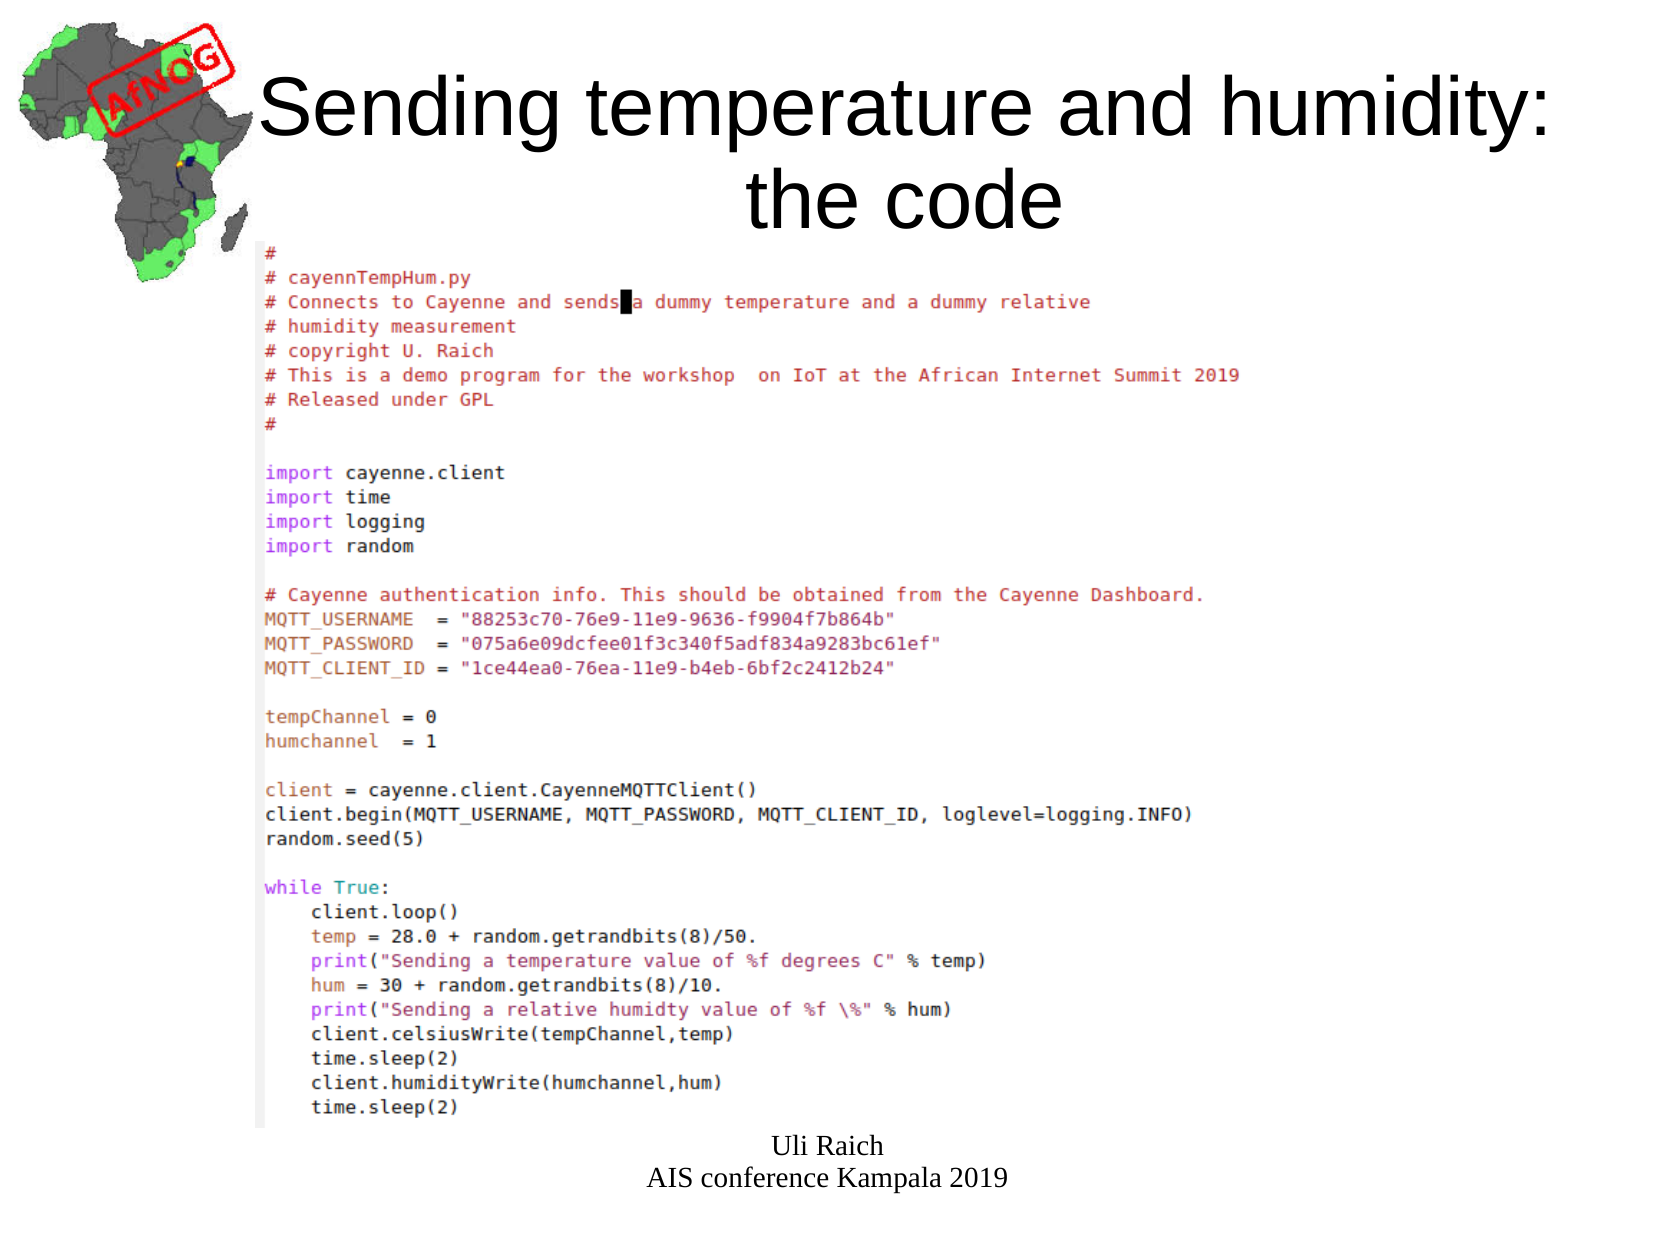

# Sending temperature and humidity: the code